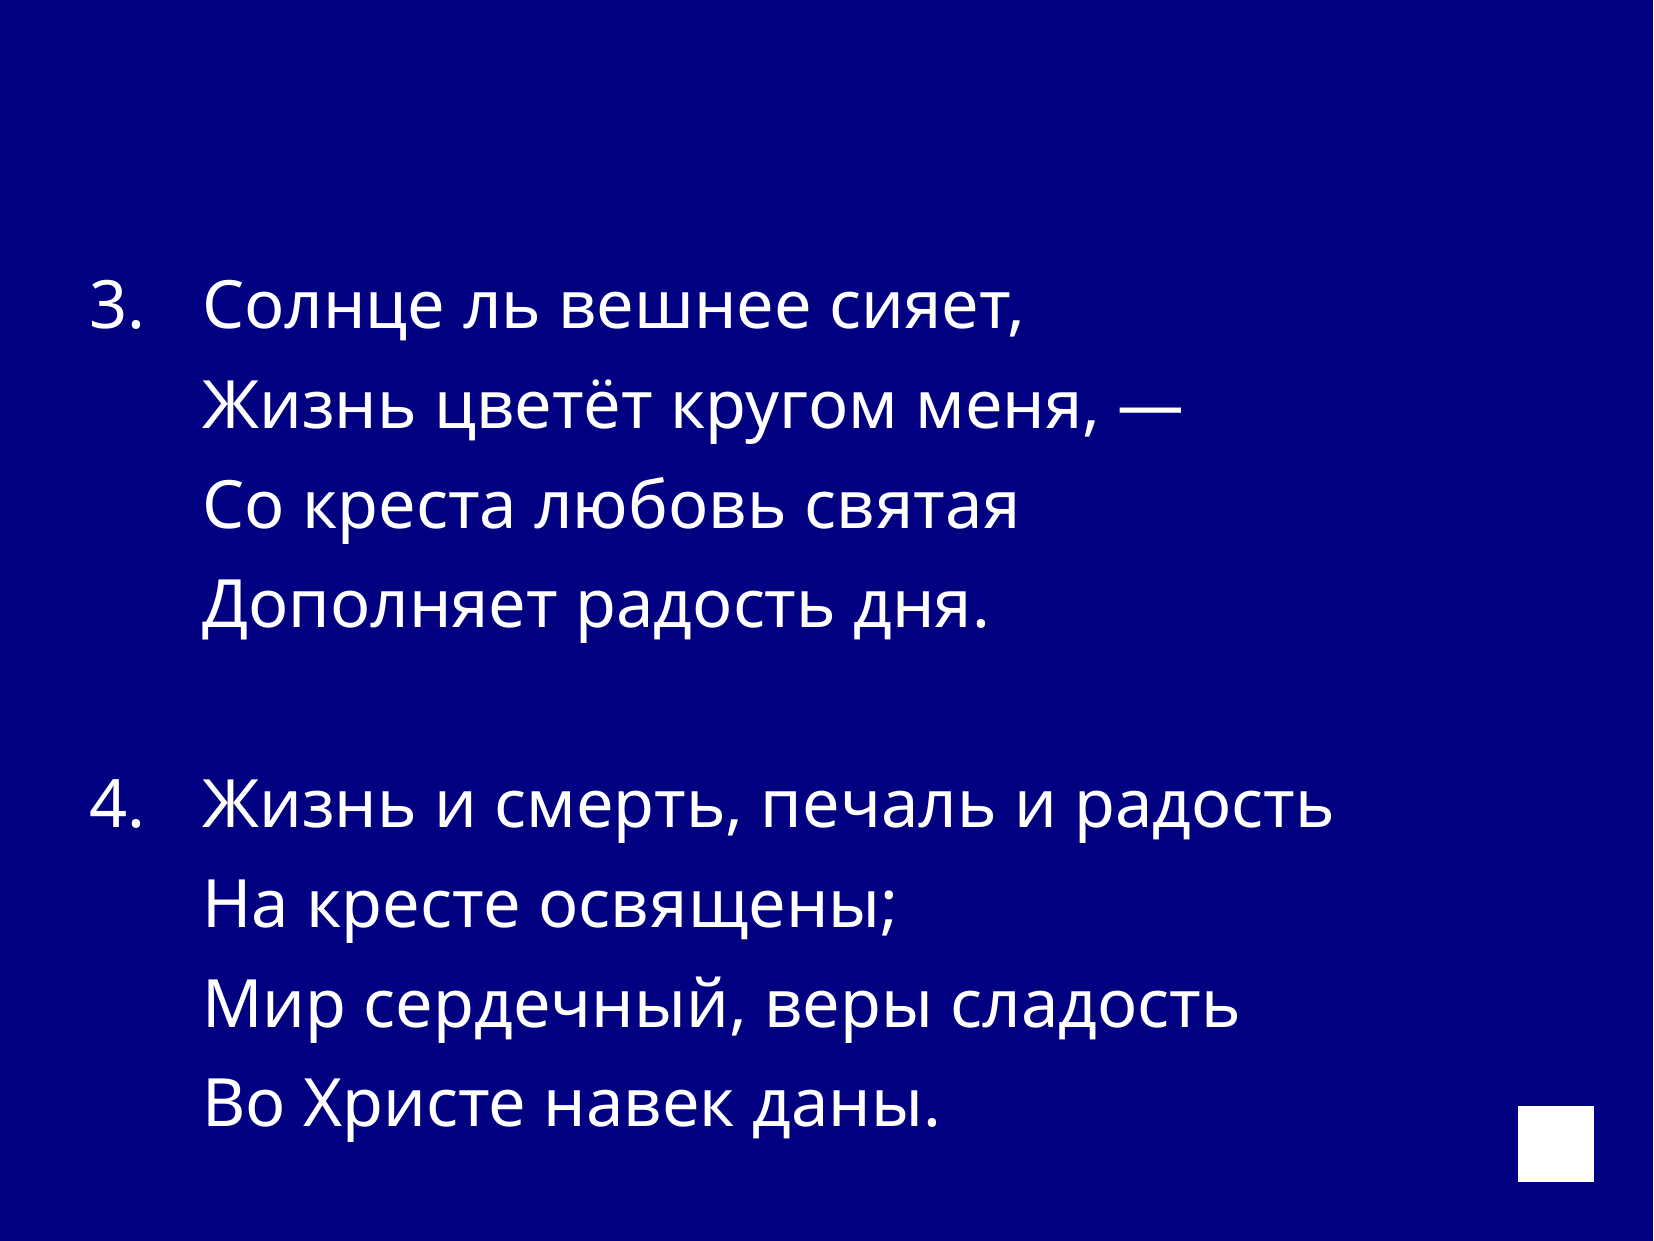

3.	Солнце ль вешнее сияет,
	Жизнь цветёт кругом меня, —
	Со креста любовь святая
	Дополняет радость дня.
4.	Жизнь и смерть, печаль и радость
	На кресте освящены;
	Мир сердечный, веры сладость
	Во Христе навек даны.